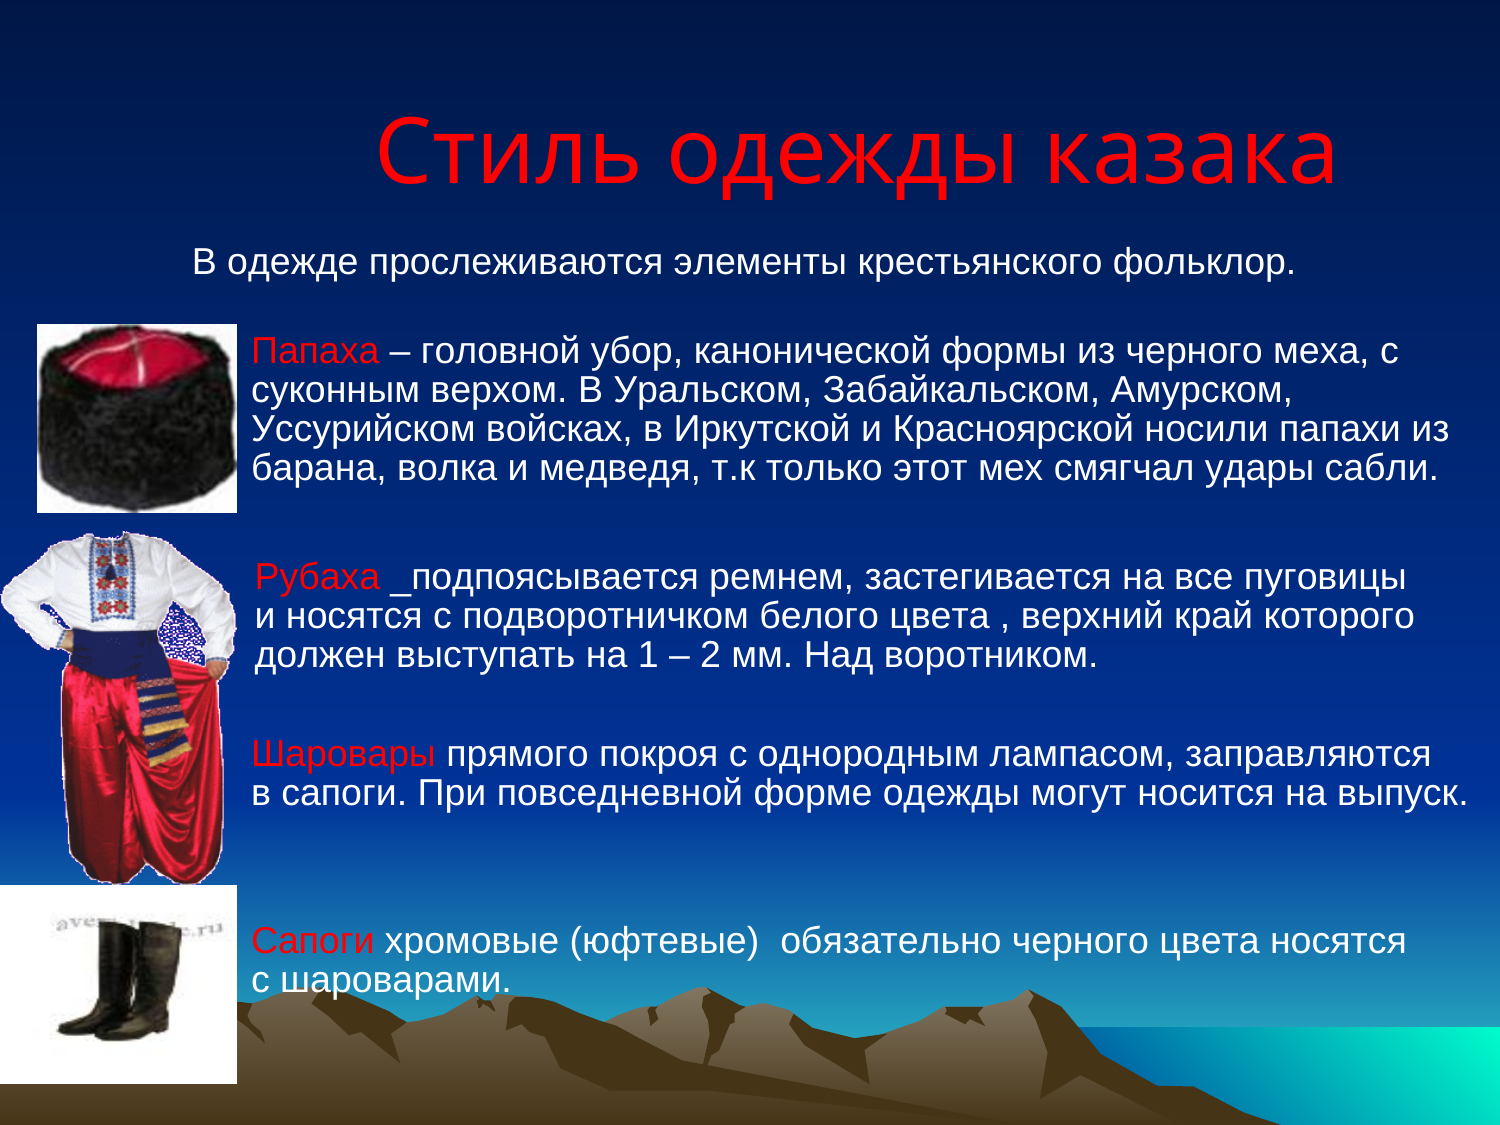

Стиль одежды казака
В одежде прослеживаются элементы крестьянского фольклор.
Папаха – головной убор, канонической формы из черного меха, с суконным верхом. В Уральском, Забайкальском, Амурском, Уссурийском войсках, в Иркутской и Красноярской носили папахи из барана, волка и медведя, т.к только этот мех смягчал удары сабли.
Рубаха _подпоясывается ремнем, застегивается на все пуговицы
и носятся с подворотничком белого цвета , верхний край которого
должен выступать на 1 – 2 мм. Над воротником.
Шаровары прямого покроя с однородным лампасом, заправляются
в сапоги. При повседневной форме одежды могут носится на выпуск.
Сапоги хромовые (юфтевые) обязательно черного цвета носятся
с шароварами.